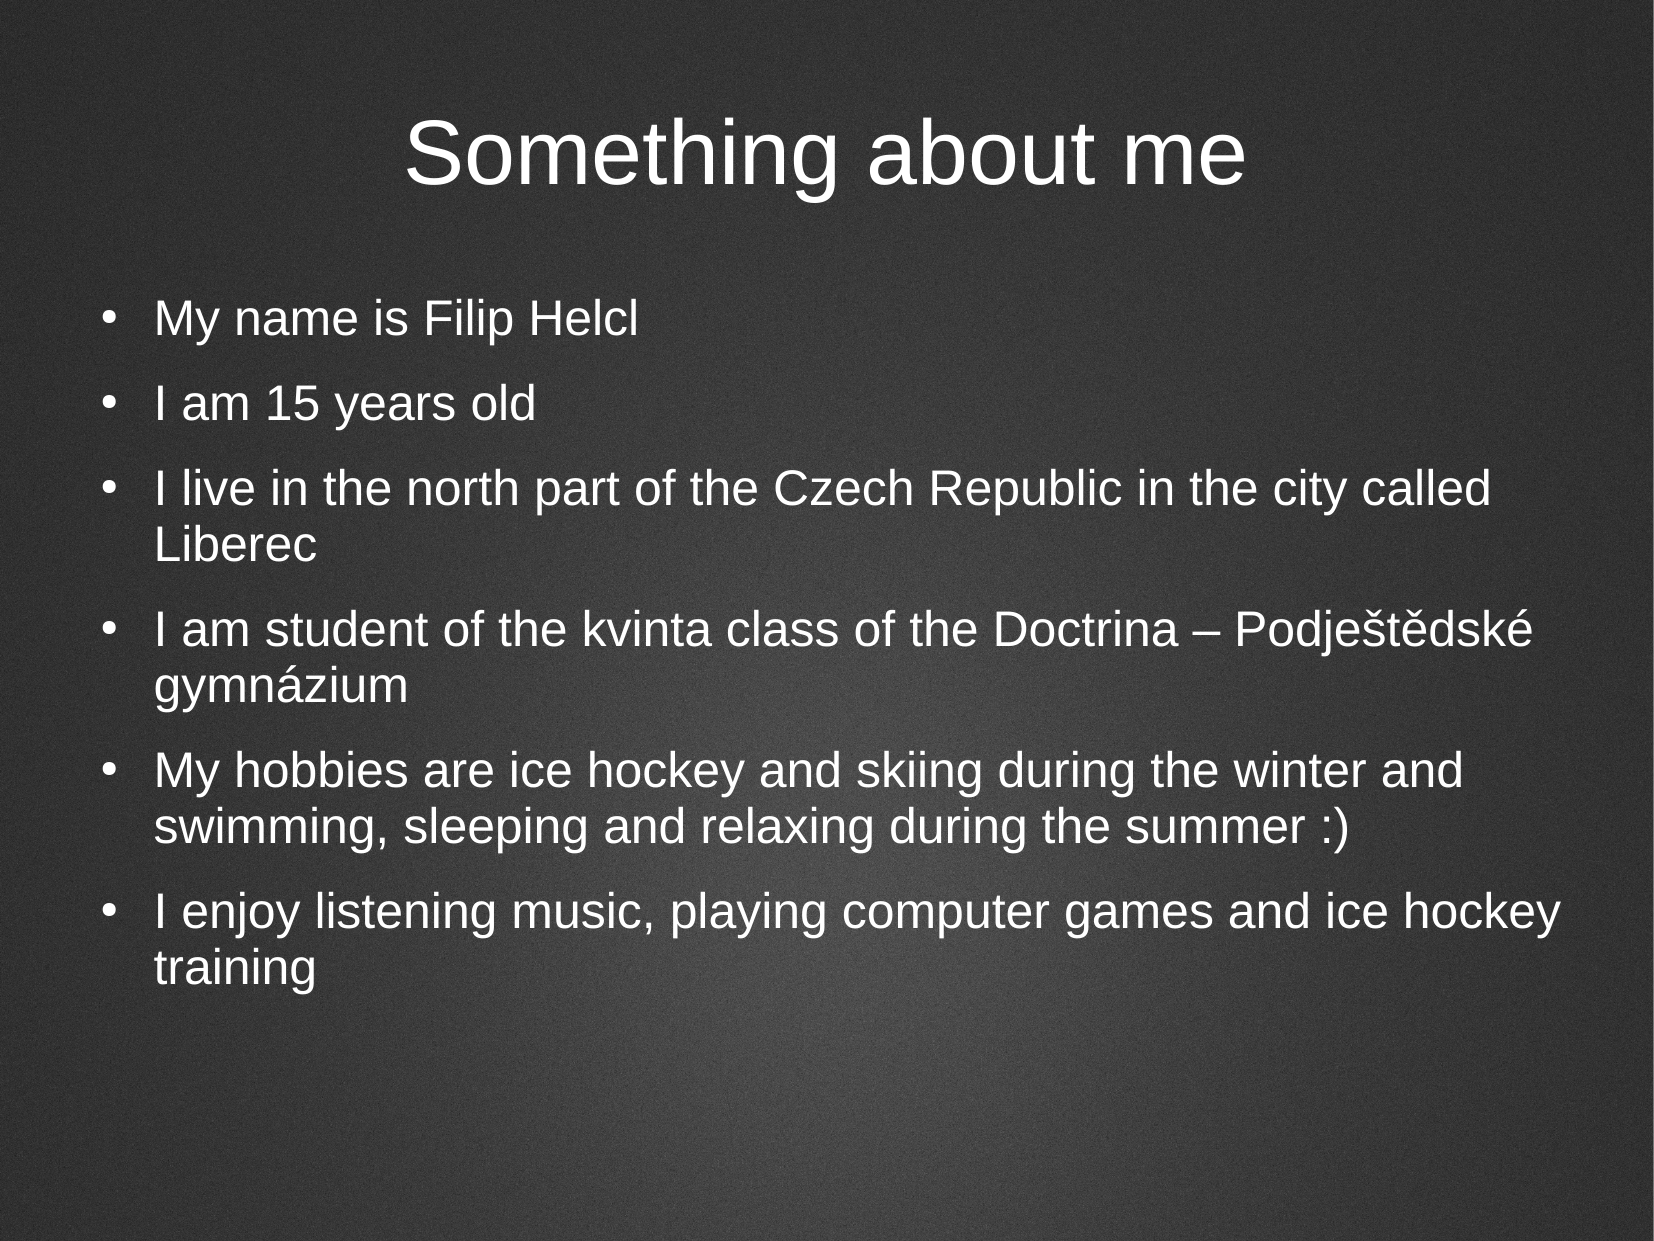

# Something about me
My name is Filip Helcl
I am 15 years old
I live in the north part of the Czech Republic in the city called Liberec
I am student of the kvinta class of the Doctrina – Podještědské gymnázium
My hobbies are ice hockey and skiing during the winter and swimming, sleeping and relaxing during the summer :)
I enjoy listening music, playing computer games and ice hockey training